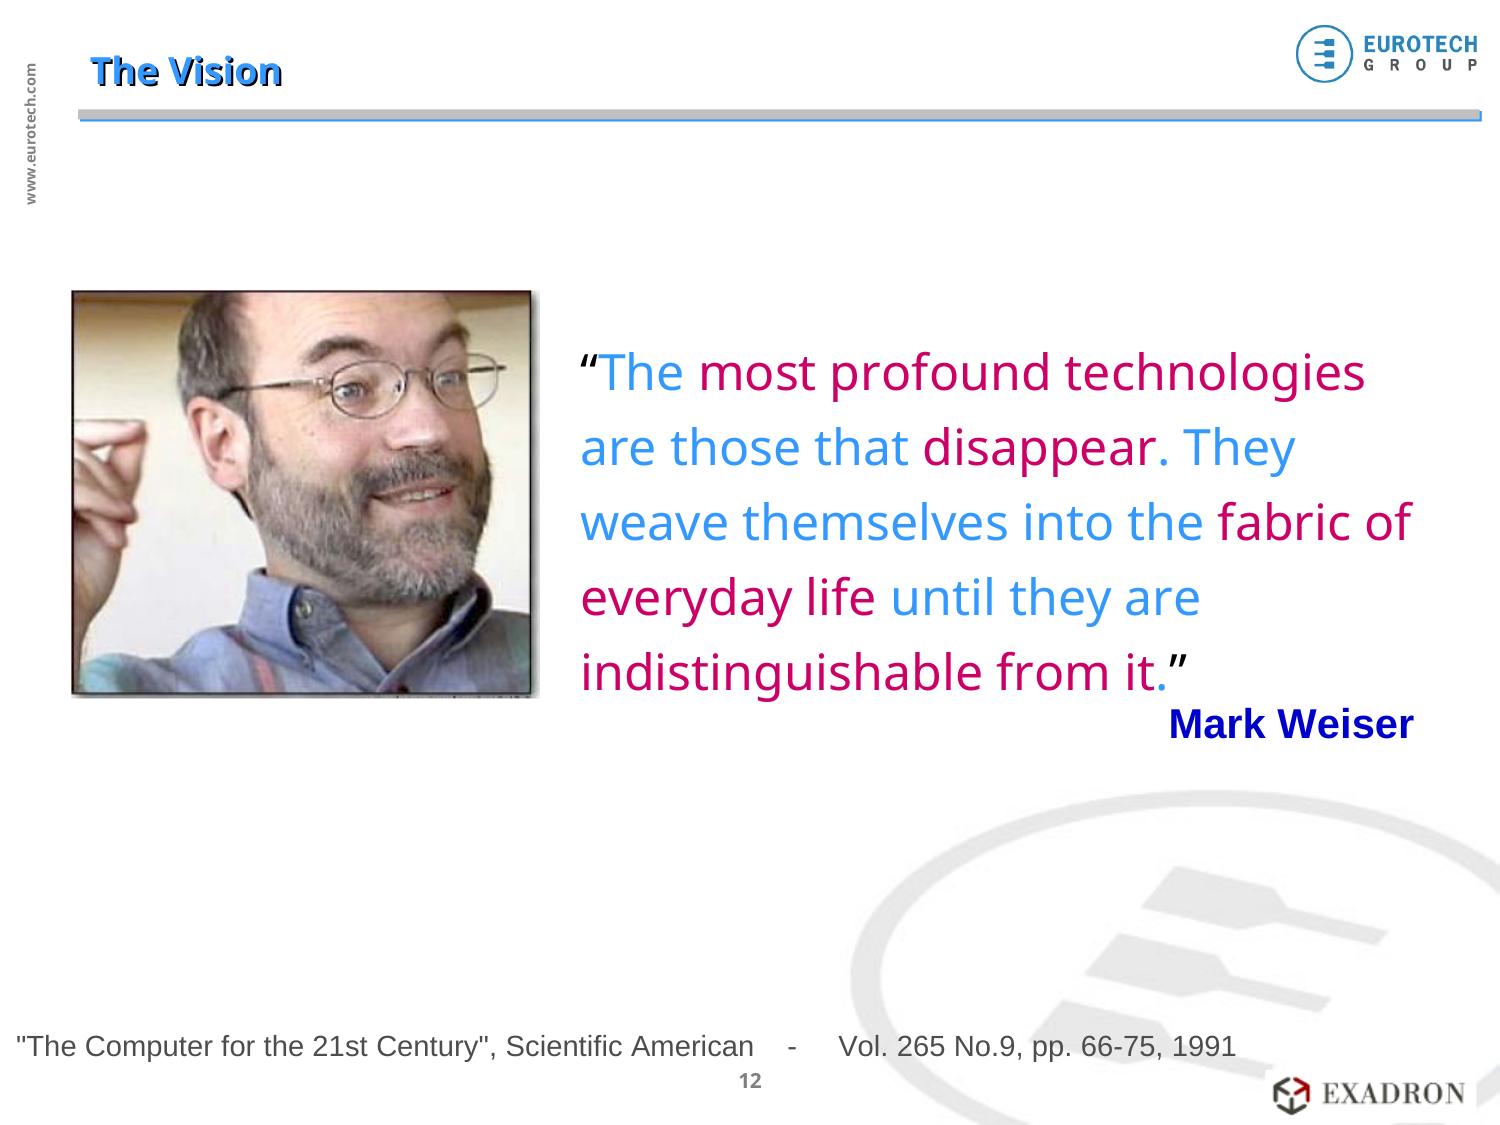

# The Vision
“The most profound technologies are those that disappear. They weave themselves into the fabric of everyday life until they are indistinguishable from it.”
Mark Weiser
"The Computer for the 21st Century", Scientific American - Vol. 265 No.9, pp. 66-75, 1991